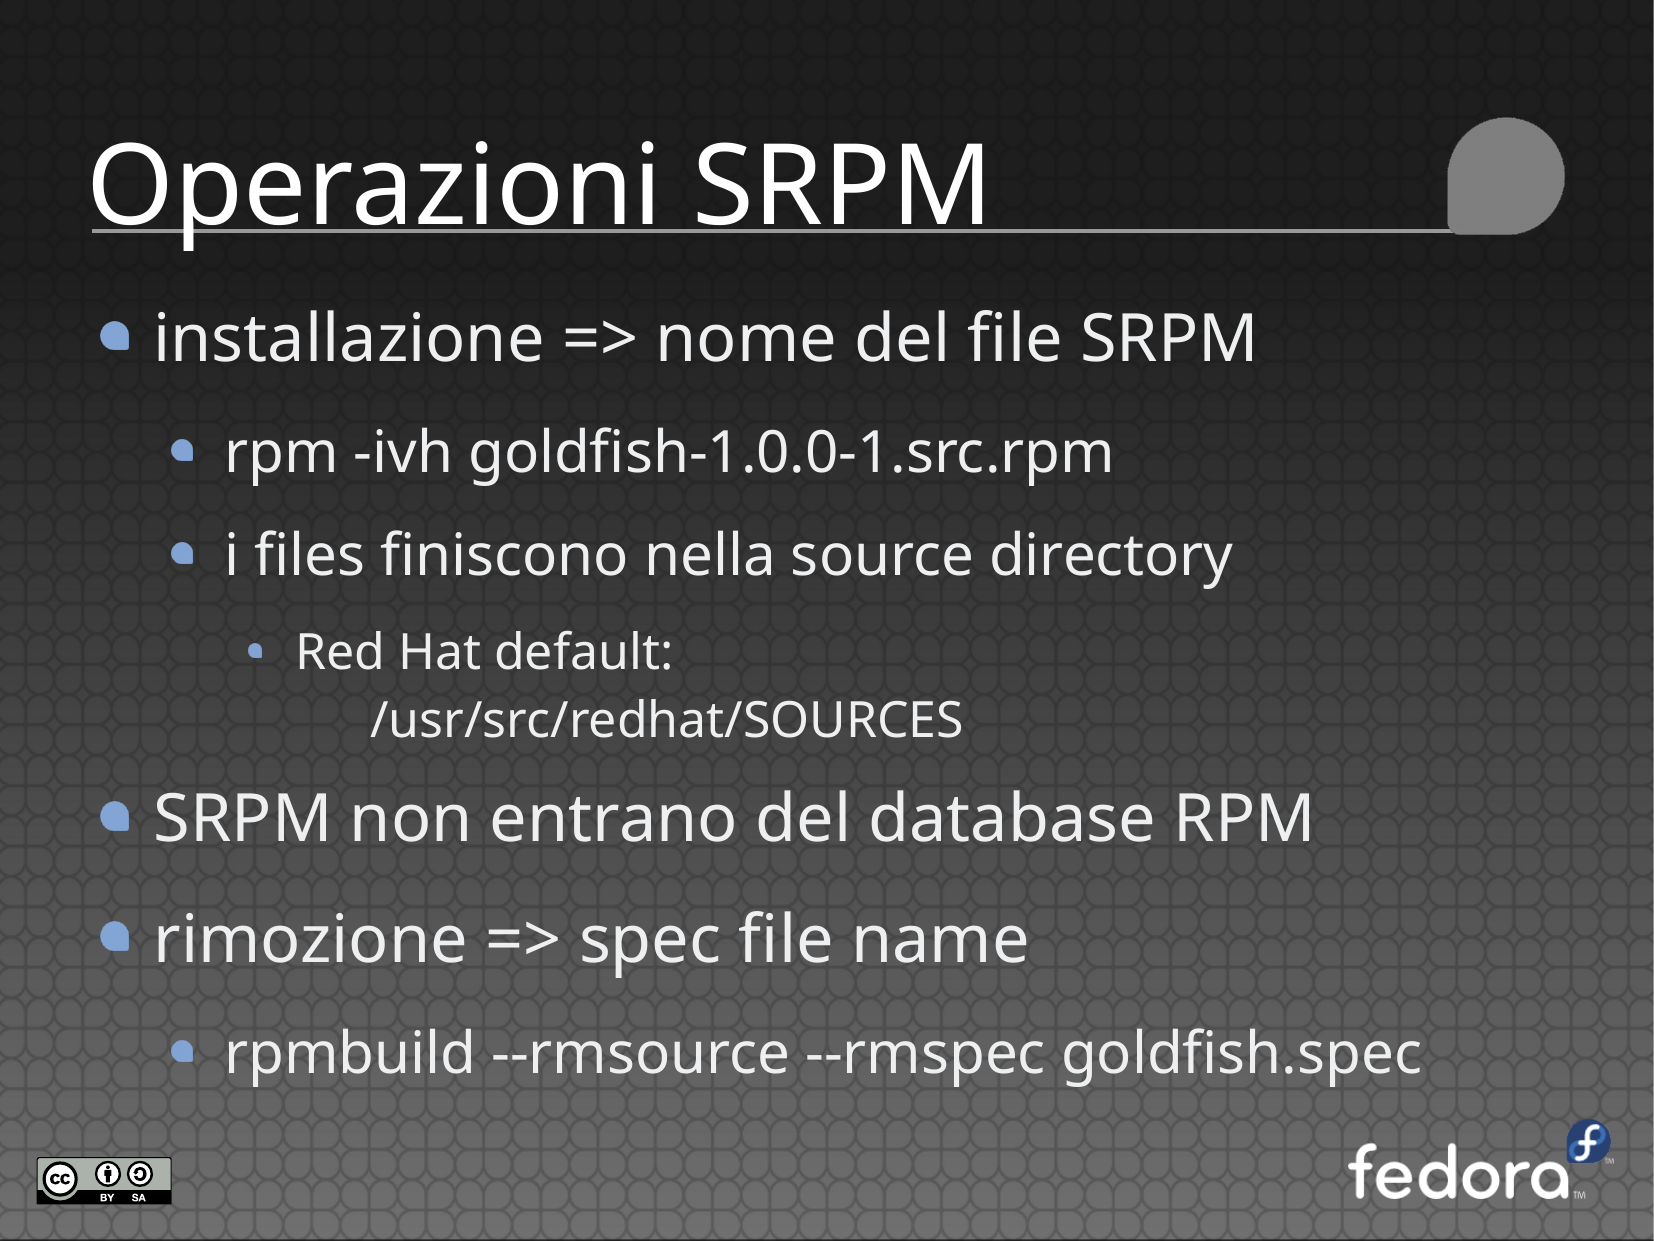

# Operazioni SRPM
installazione => nome del file SRPM
rpm -ivh goldfish-1.0.0-1.src.rpm
i files finiscono nella source directory
Red Hat default:
	/usr/src/redhat/SOURCES
SRPM non entrano del database RPM
rimozione => spec file name
rpmbuild --rmsource --rmspec goldfish.spec